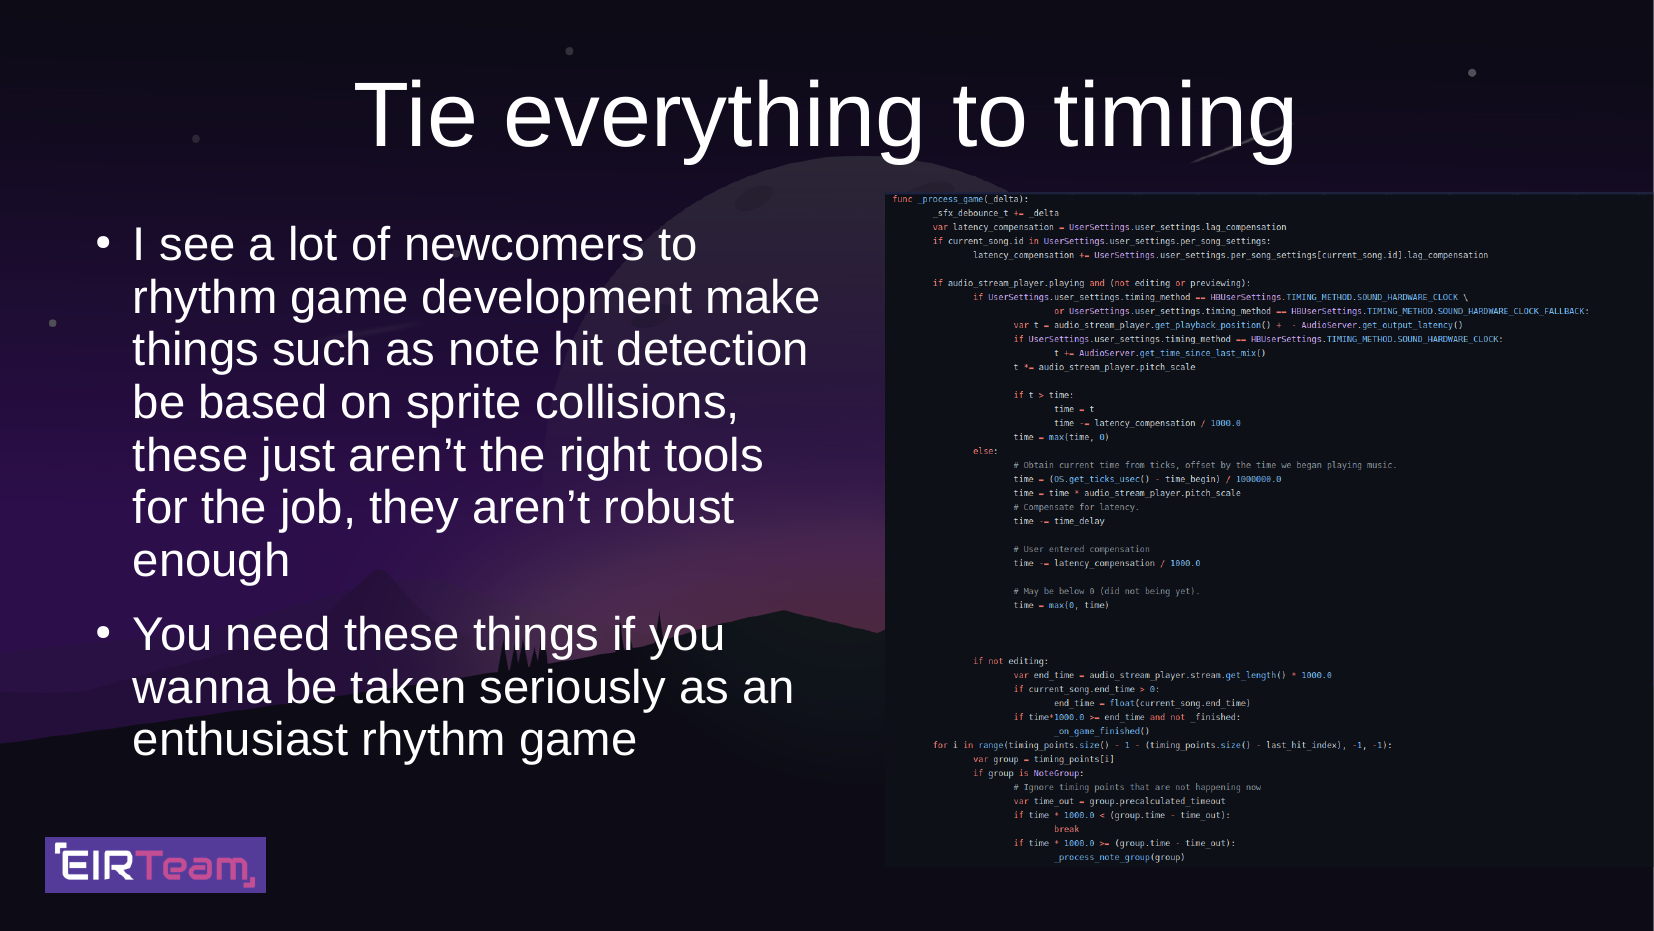

# Tie everything to timing
I see a lot of newcomers to rhythm game development make things such as note hit detection be based on sprite collisions, these just aren’t the right tools for the job, they aren’t robust enough
You need these things if you wanna be taken seriously as an enthusiast rhythm game